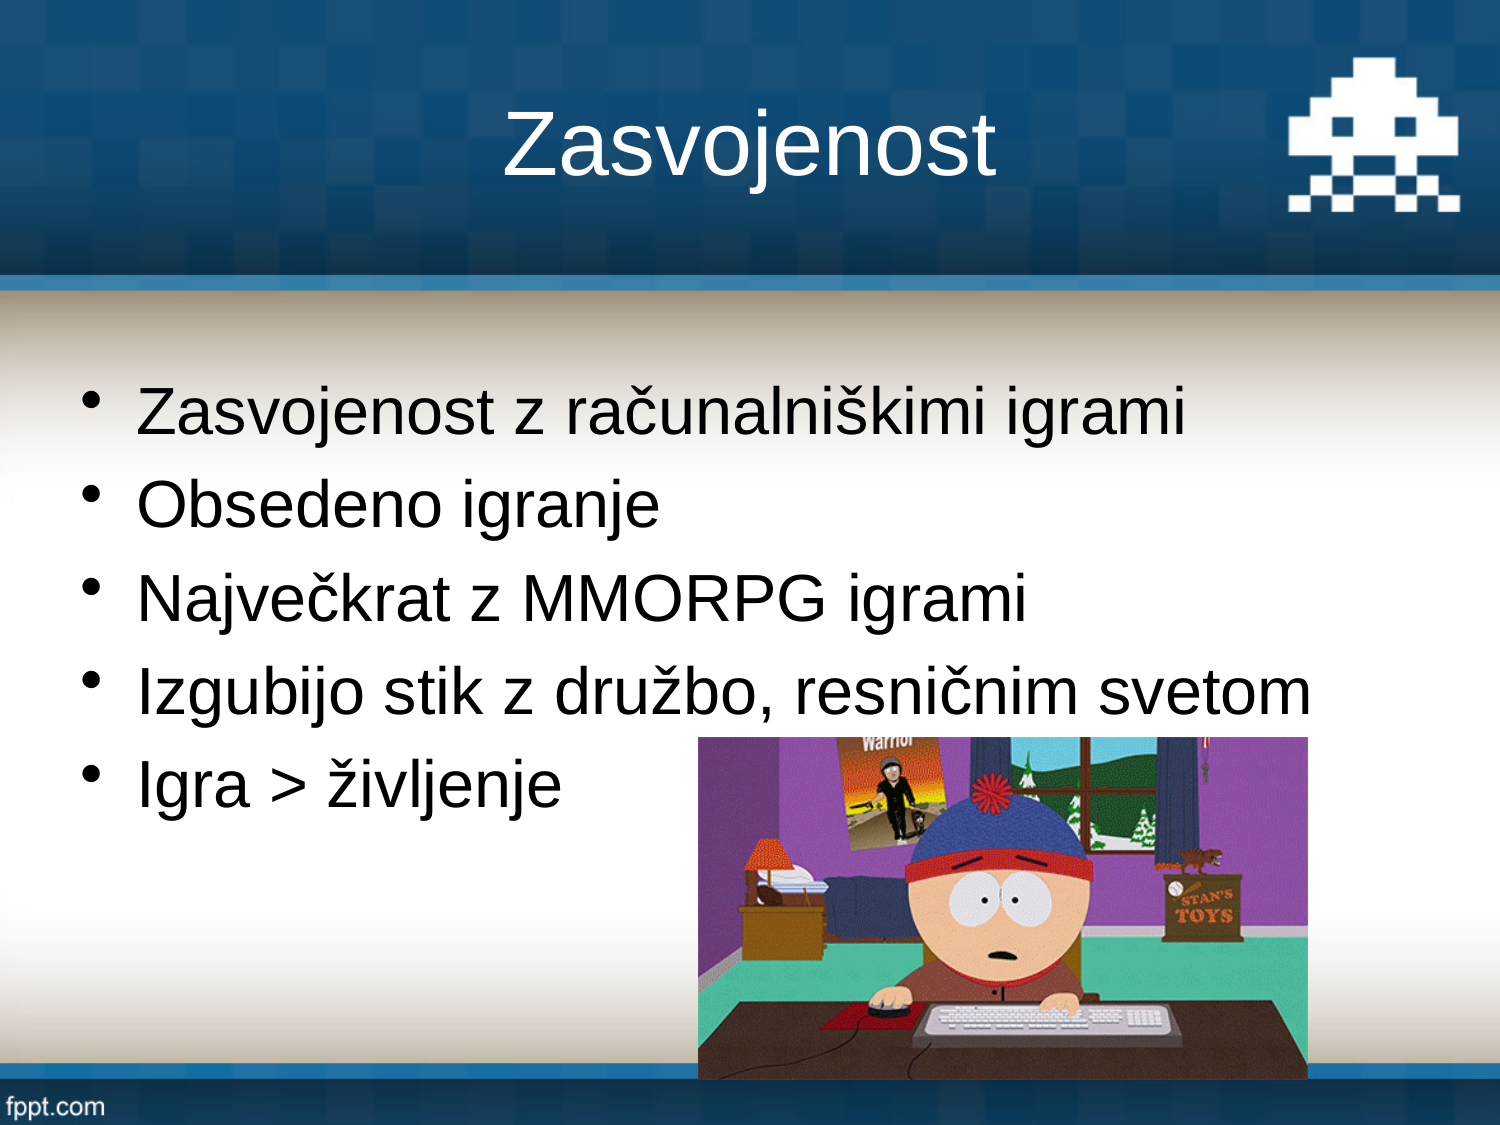

# Zasvojenost
Zasvojenost z računalniškimi igrami
Obsedeno igranje
Največkrat z MMORPG igrami
Izgubijo stik z družbo, resničnim svetom
Igra > življenje